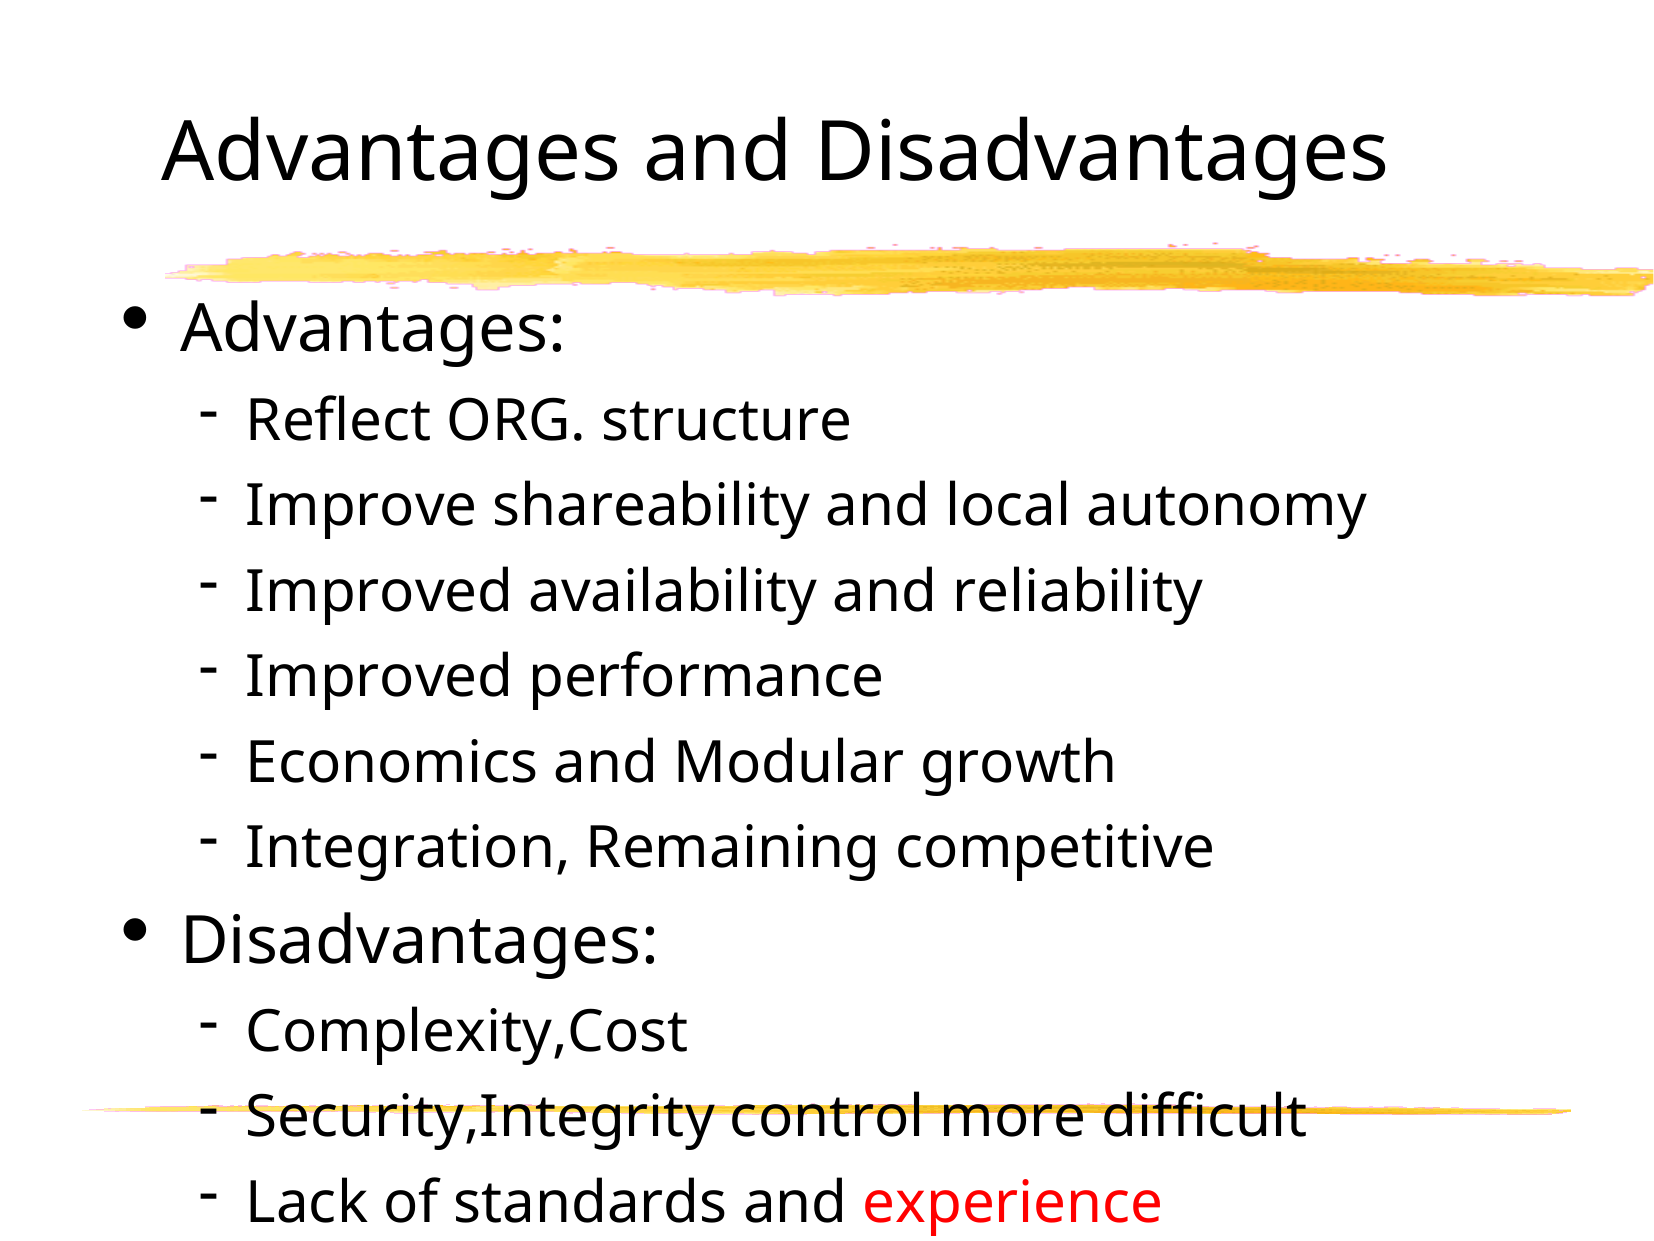

# Advantages and Disadvantages
Advantages:
Reflect ORG. structure
Improve shareability and local autonomy
Improved availability and reliability
Improved performance
Economics and Modular growth
Integration, Remaining competitive
Disadvantages:
Complexity,Cost
Security,Integrity control more difficult
Lack of standards and experience